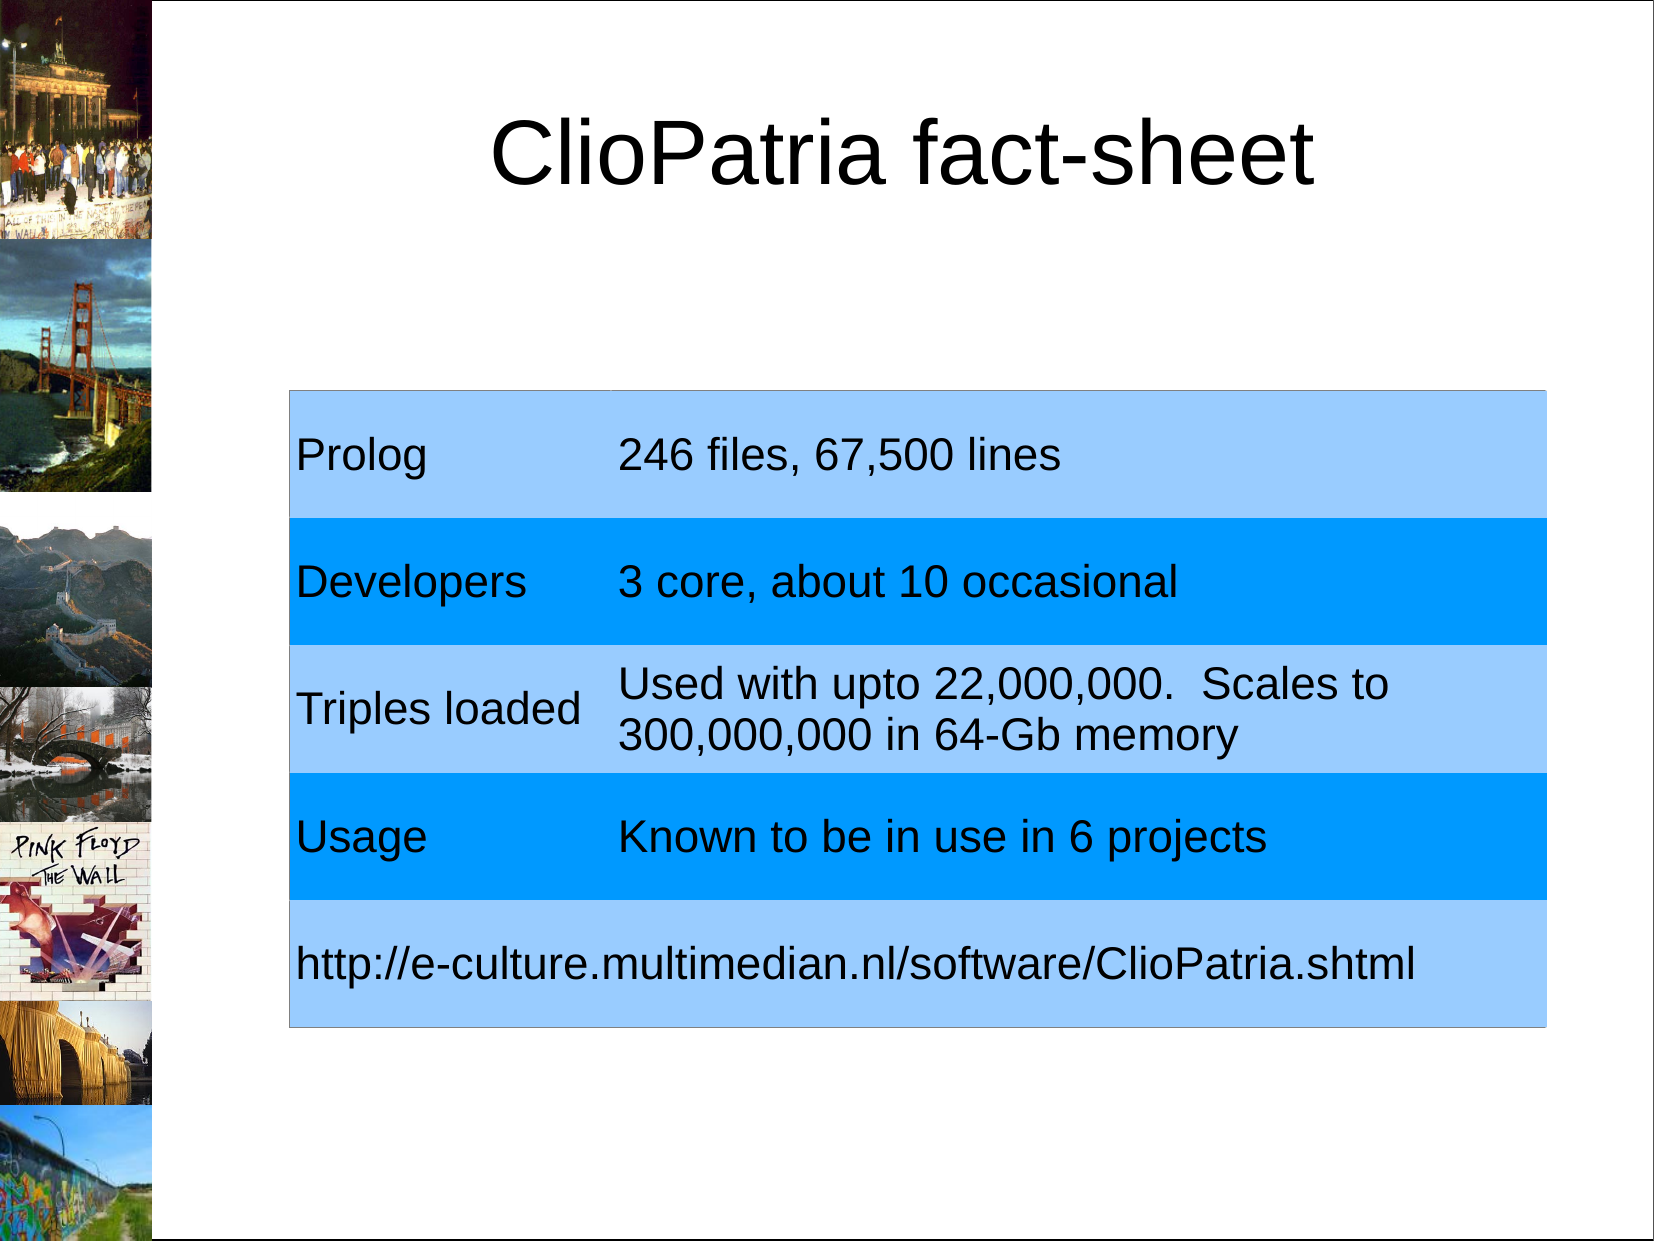

# ClioPatria fact-sheet
| Prolog | 246 files, 67,500 lines |
| --- | --- |
| Developers | 3 core, about 10 occasional |
| Triples loaded | Used with upto 22,000,000. Scales to 300,000,000 in 64-Gb memory |
| Usage | Known to be in use in 6 projects |
| http://e-culture.multimedian.nl/software/ClioPatria.shtml | |